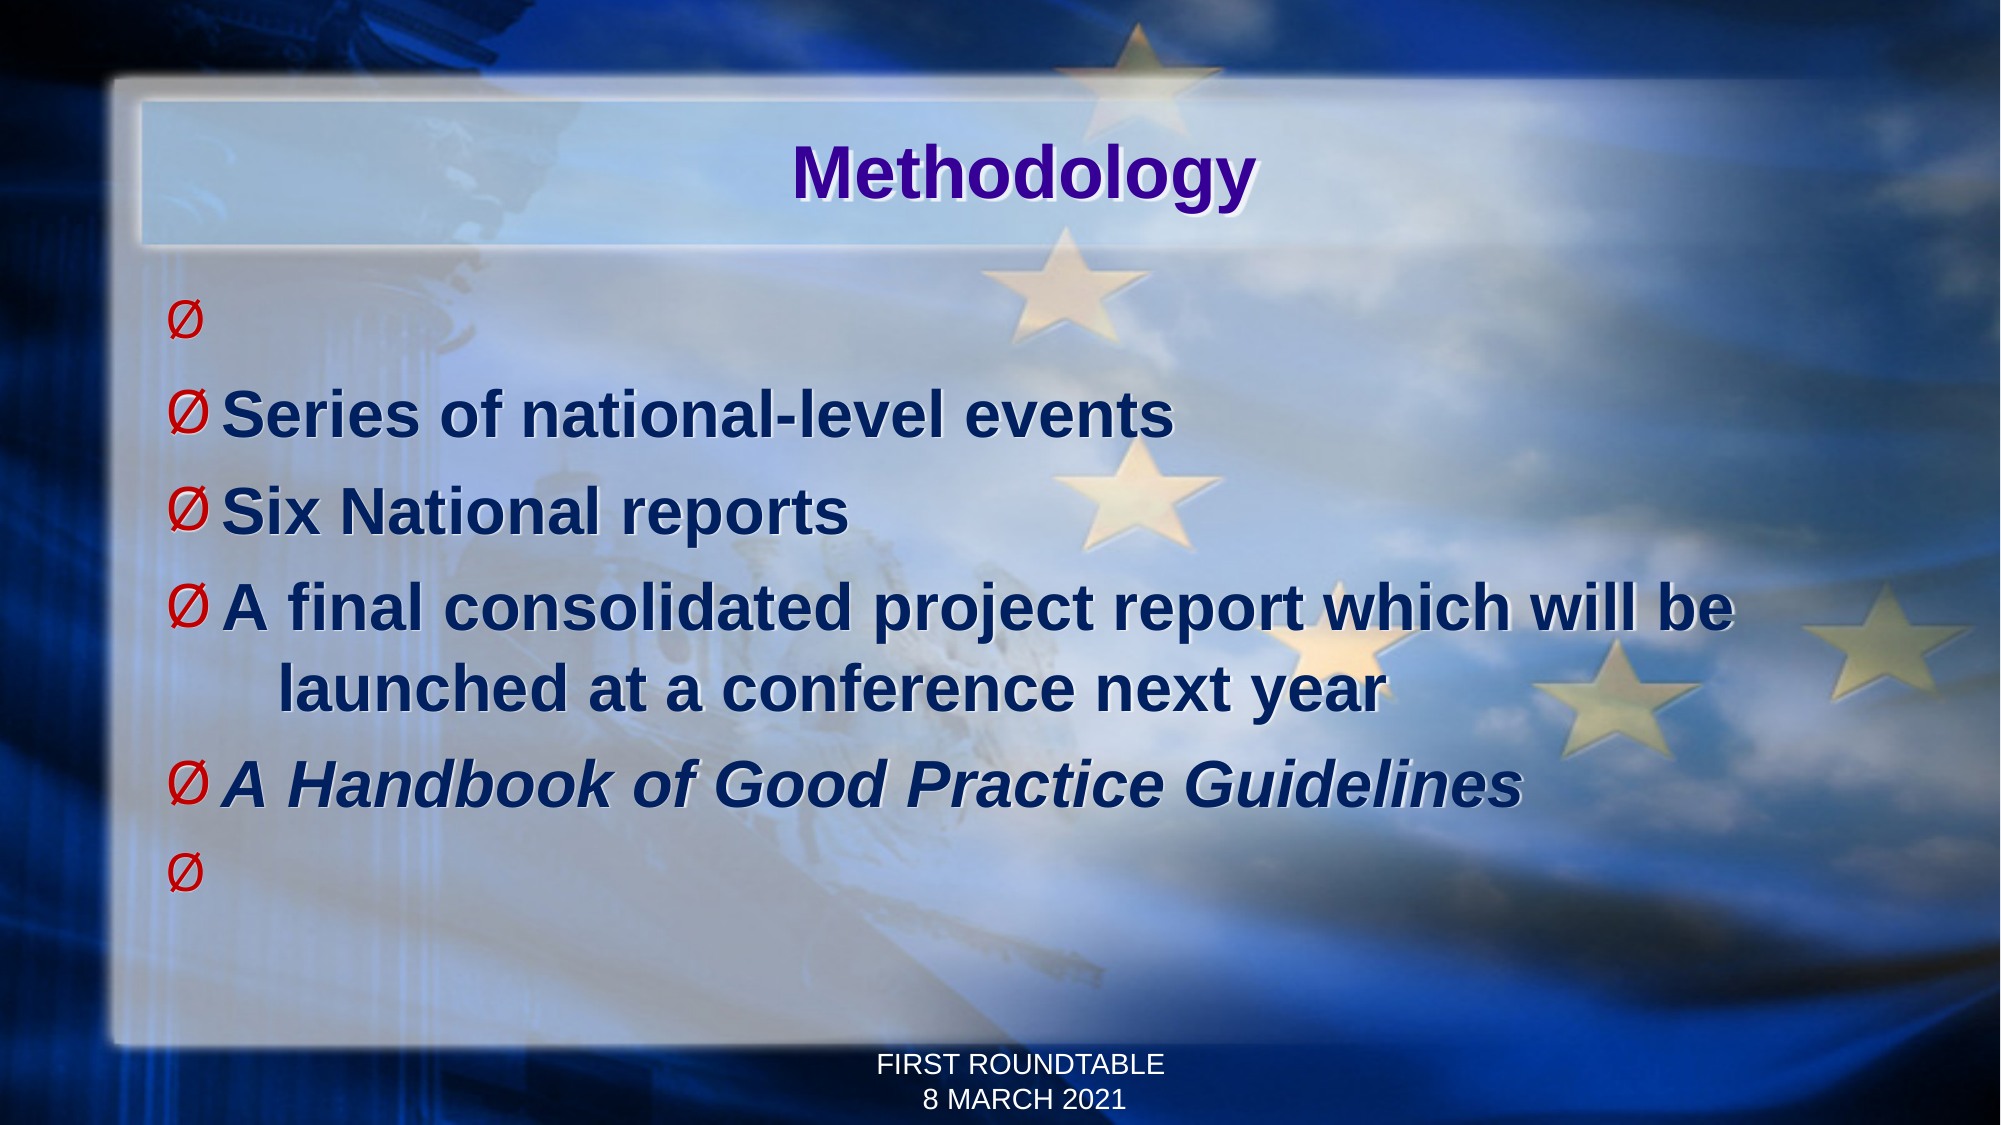

# Methodology
Series of national-level events
Six National reports
A final consolidated project report which will be launched at a conference next year
A Handbook of Good Practice Guidelines
FIRST ROUNDTABLE
8 MARCH 2021